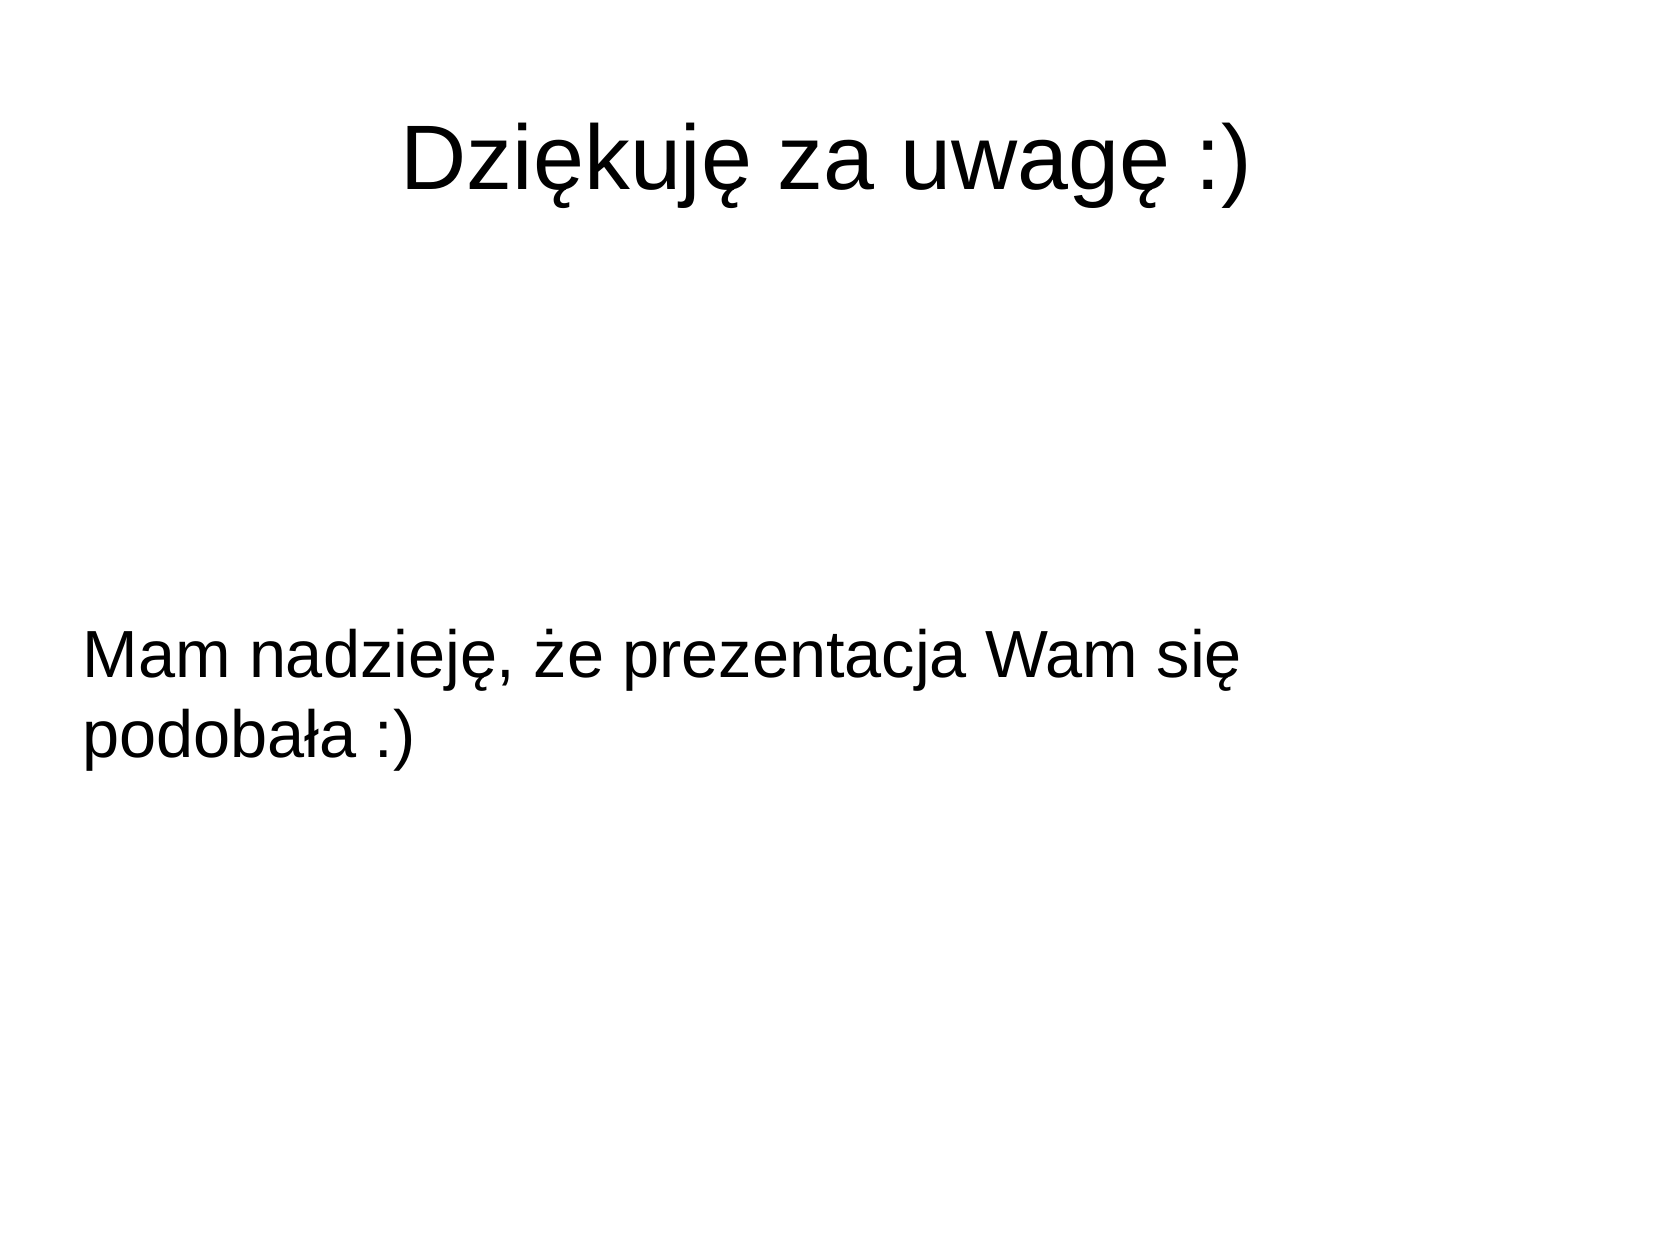

# Dziękuję za uwagę :)
Mam nadzieję, że prezentacja Wam się podobała :)